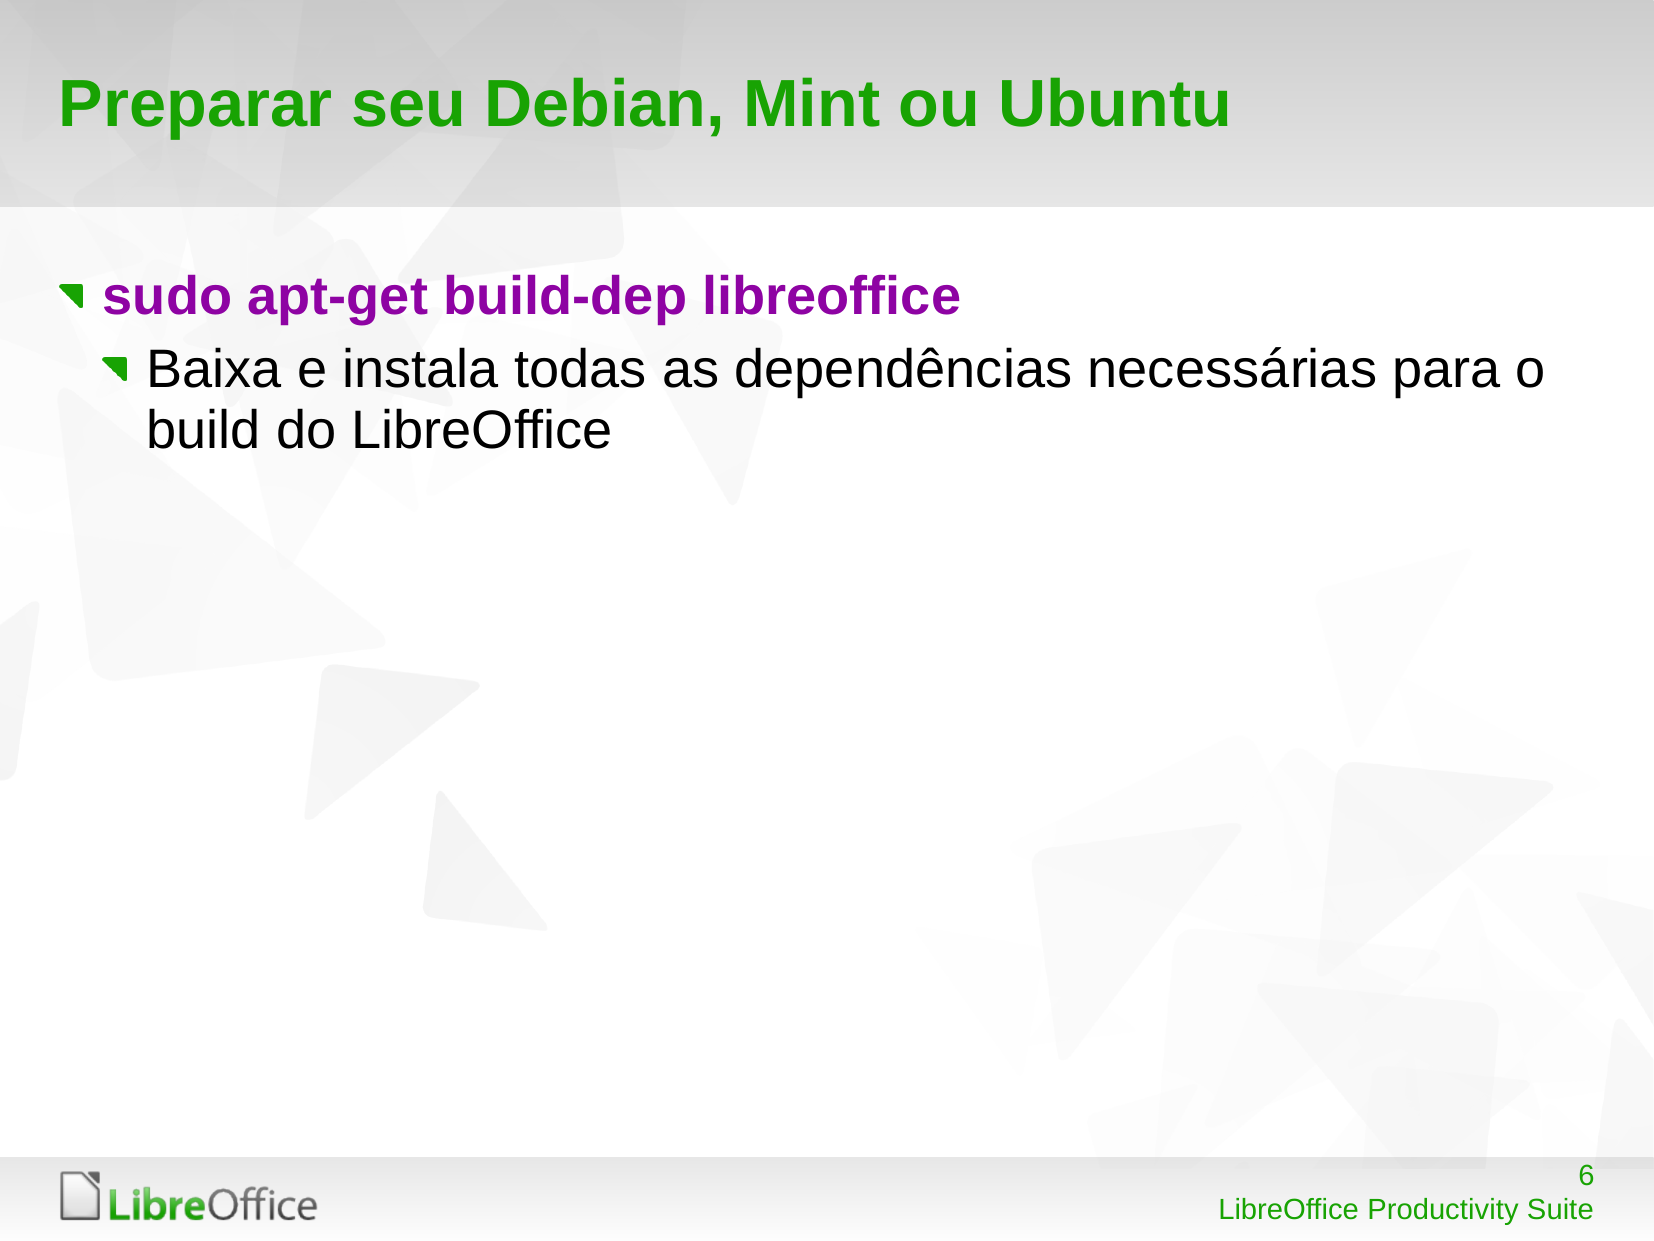

# Preparar seu Debian, Mint ou Ubuntu
sudo apt-get build-dep libreoffice
Baixa e instala todas as dependências necessárias para o build do LibreOffice
6
LibreOffice Productivity Suite